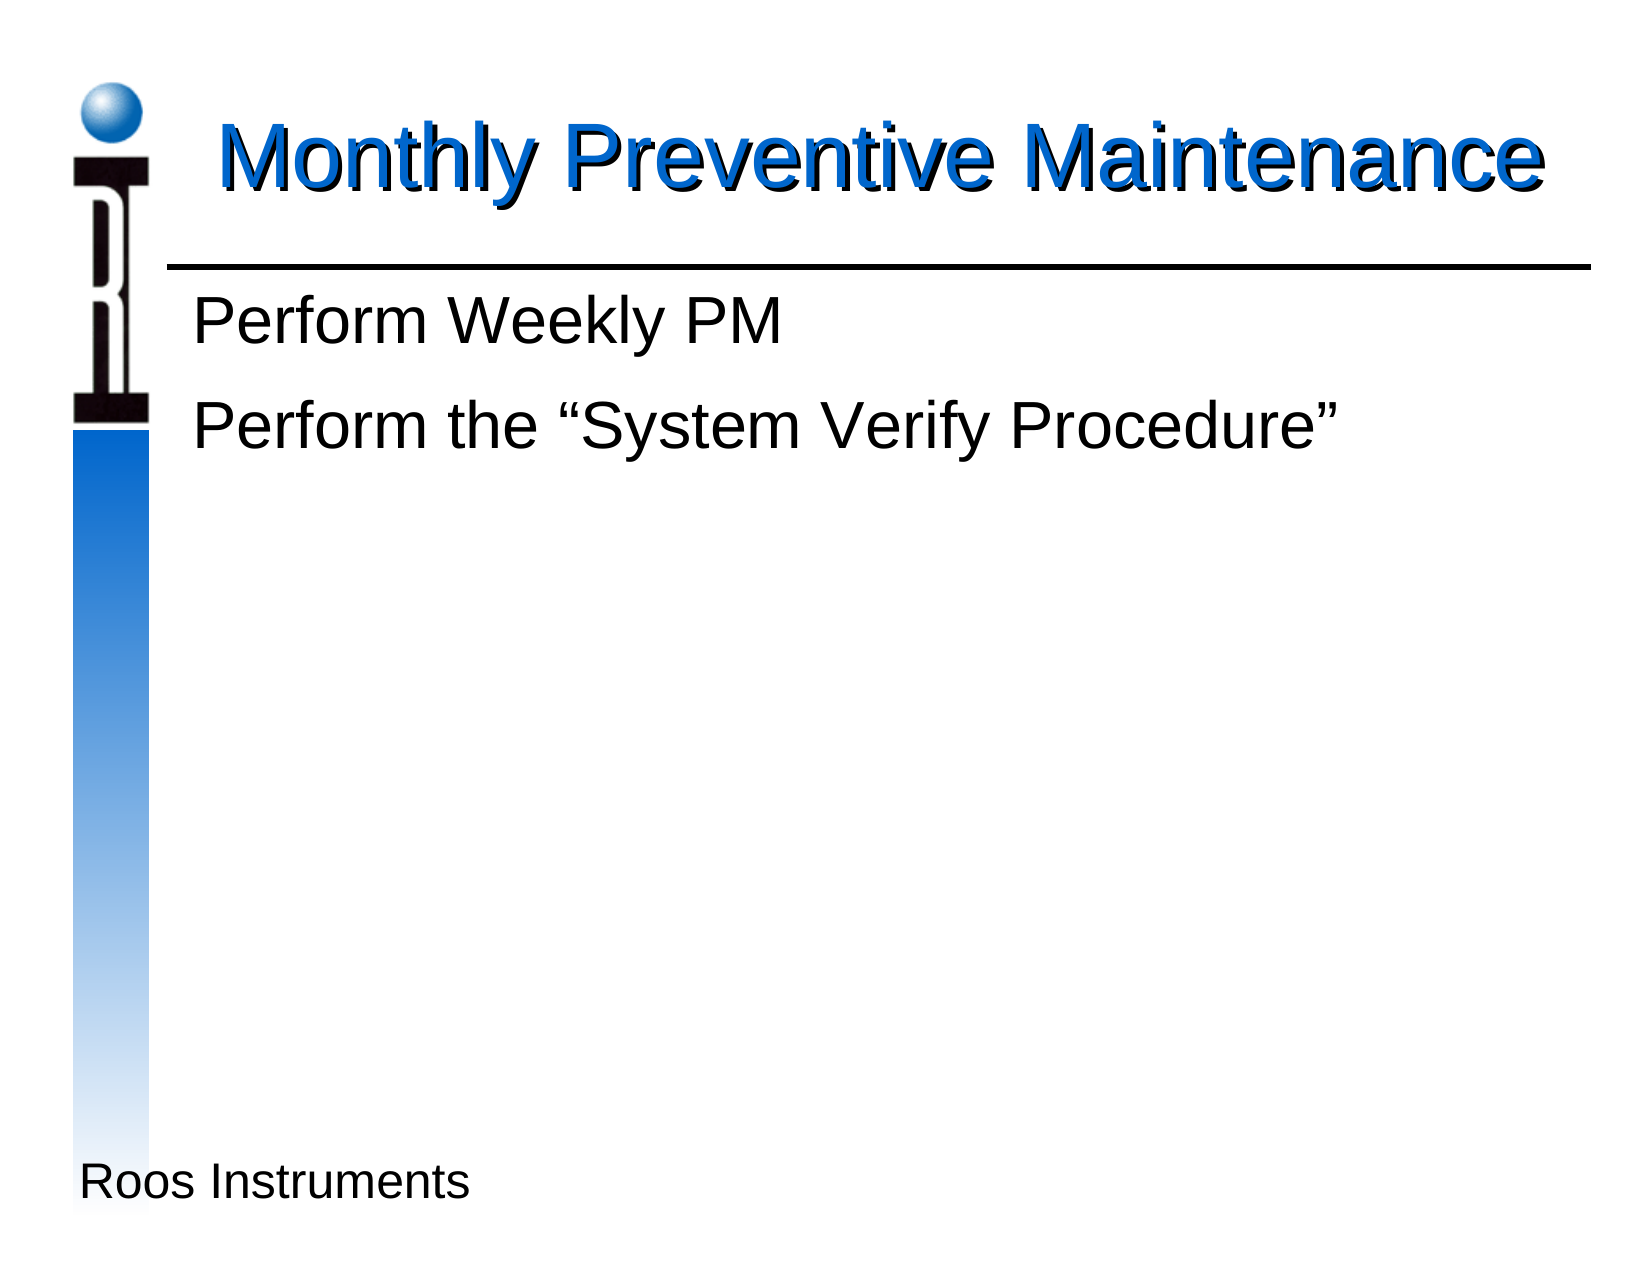

# Monthly Preventive Maintenance
Perform Weekly PM
Perform the “System Verify Procedure”